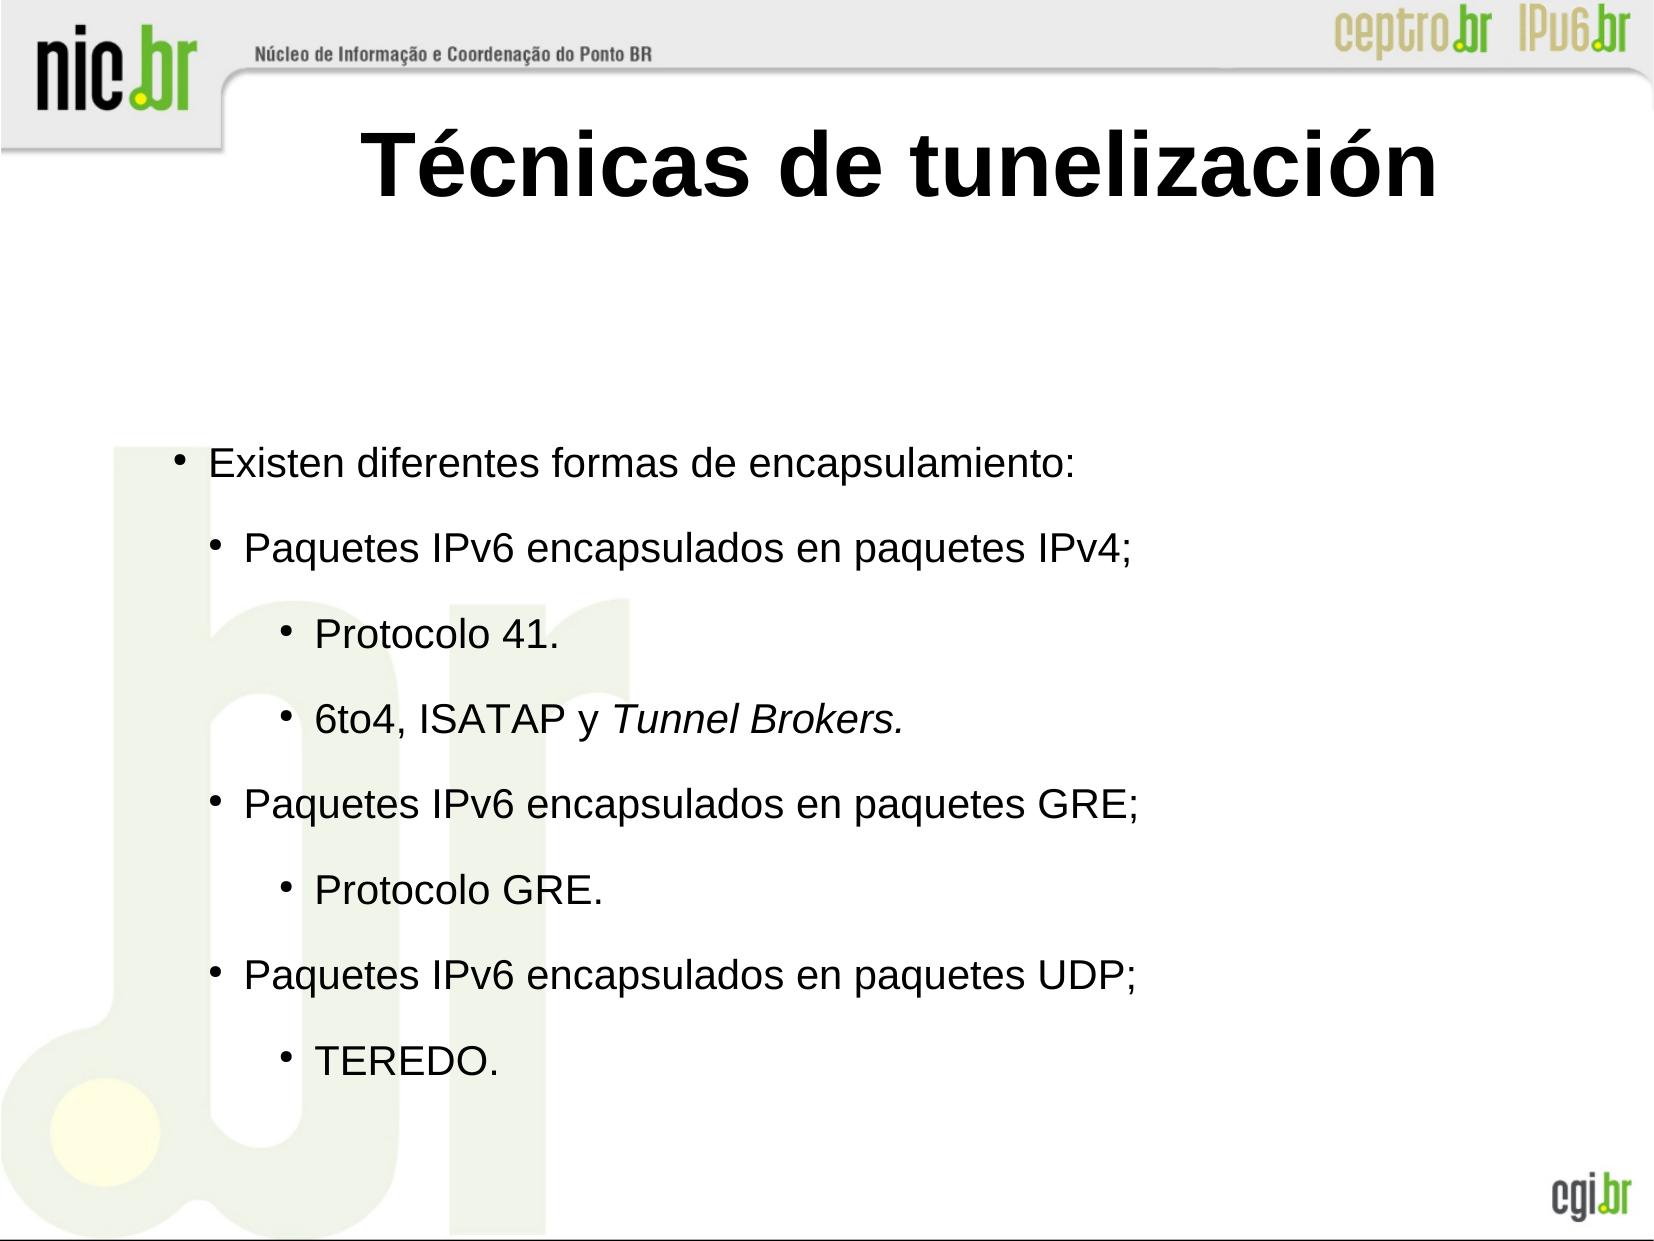

Técnicas de tunelización
Existen diferentes formas de encapsulamiento:
Paquetes IPv6 encapsulados en paquetes IPv4;
Protocolo 41.
6to4, ISATAP y Tunnel Brokers.
Paquetes IPv6 encapsulados en paquetes GRE;
Protocolo GRE.
Paquetes IPv6 encapsulados en paquetes UDP;
TEREDO.